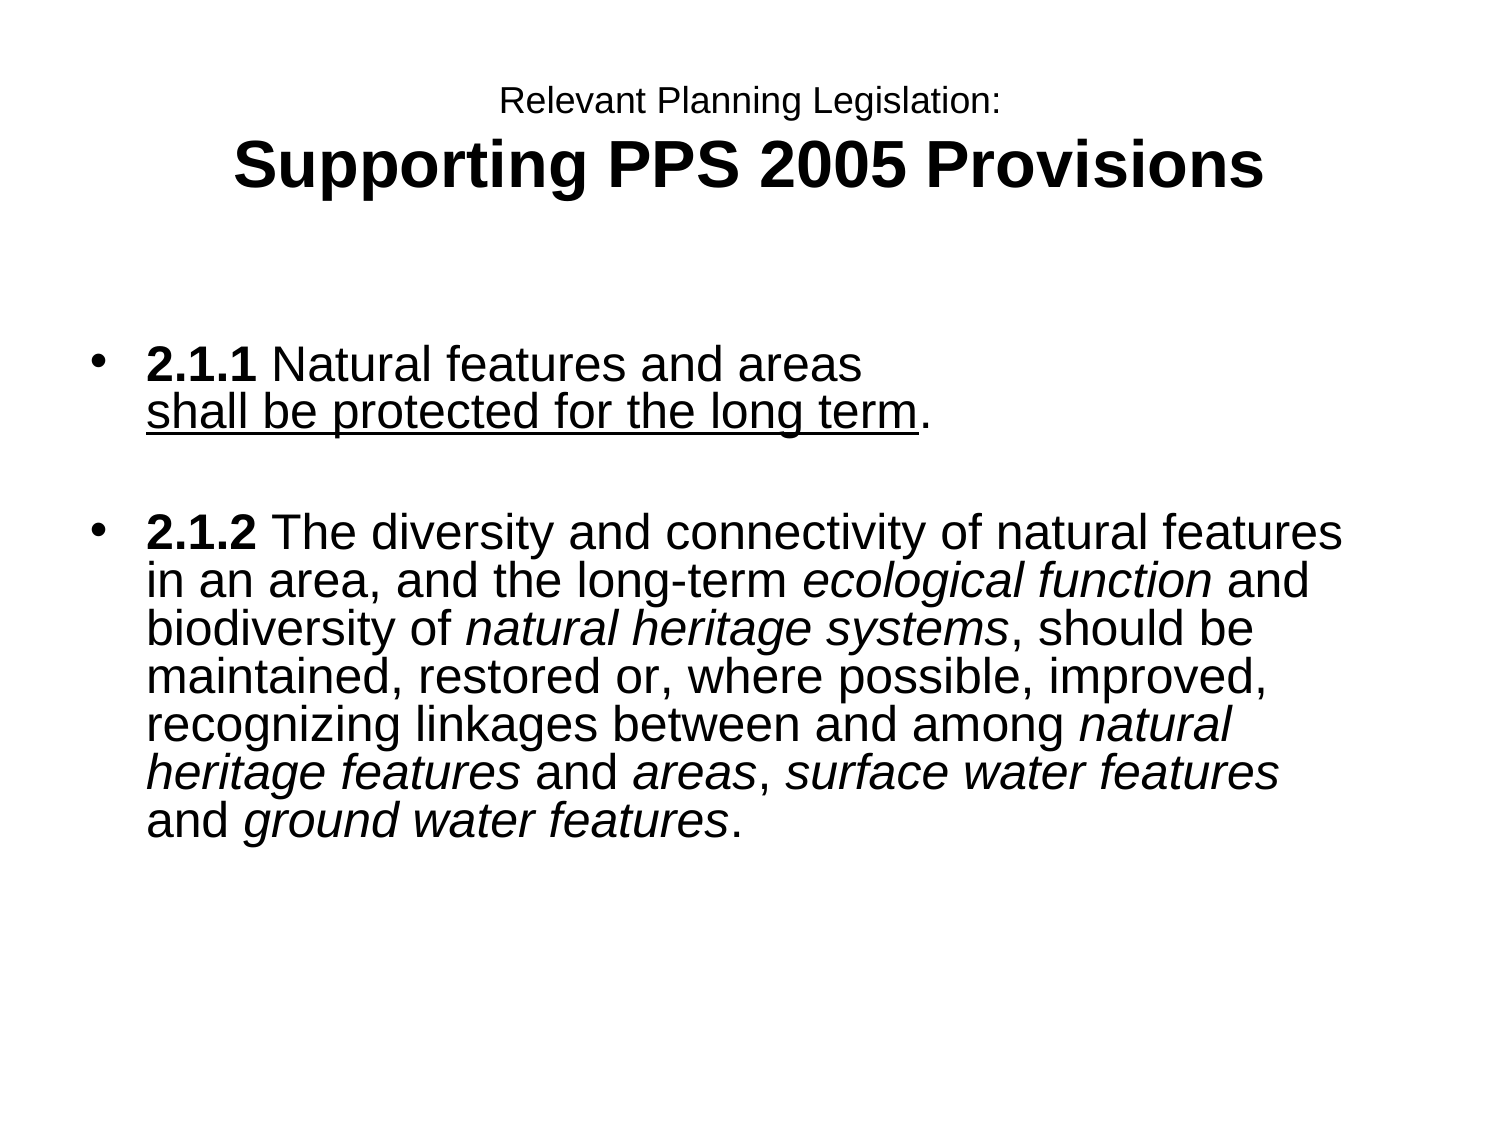

# Relevant Planning Legislation: Supporting PPS 2005 Provisions
2.1.1 Natural features and areas shall be protected for the long term.
2.1.2 The diversity and connectivity of natural features in an area, and the long-term ecological function and biodiversity of natural heritage systems, should be maintained, restored or, where possible, improved, recognizing linkages between and among natural heritage features and areas, surface water features and ground water features.